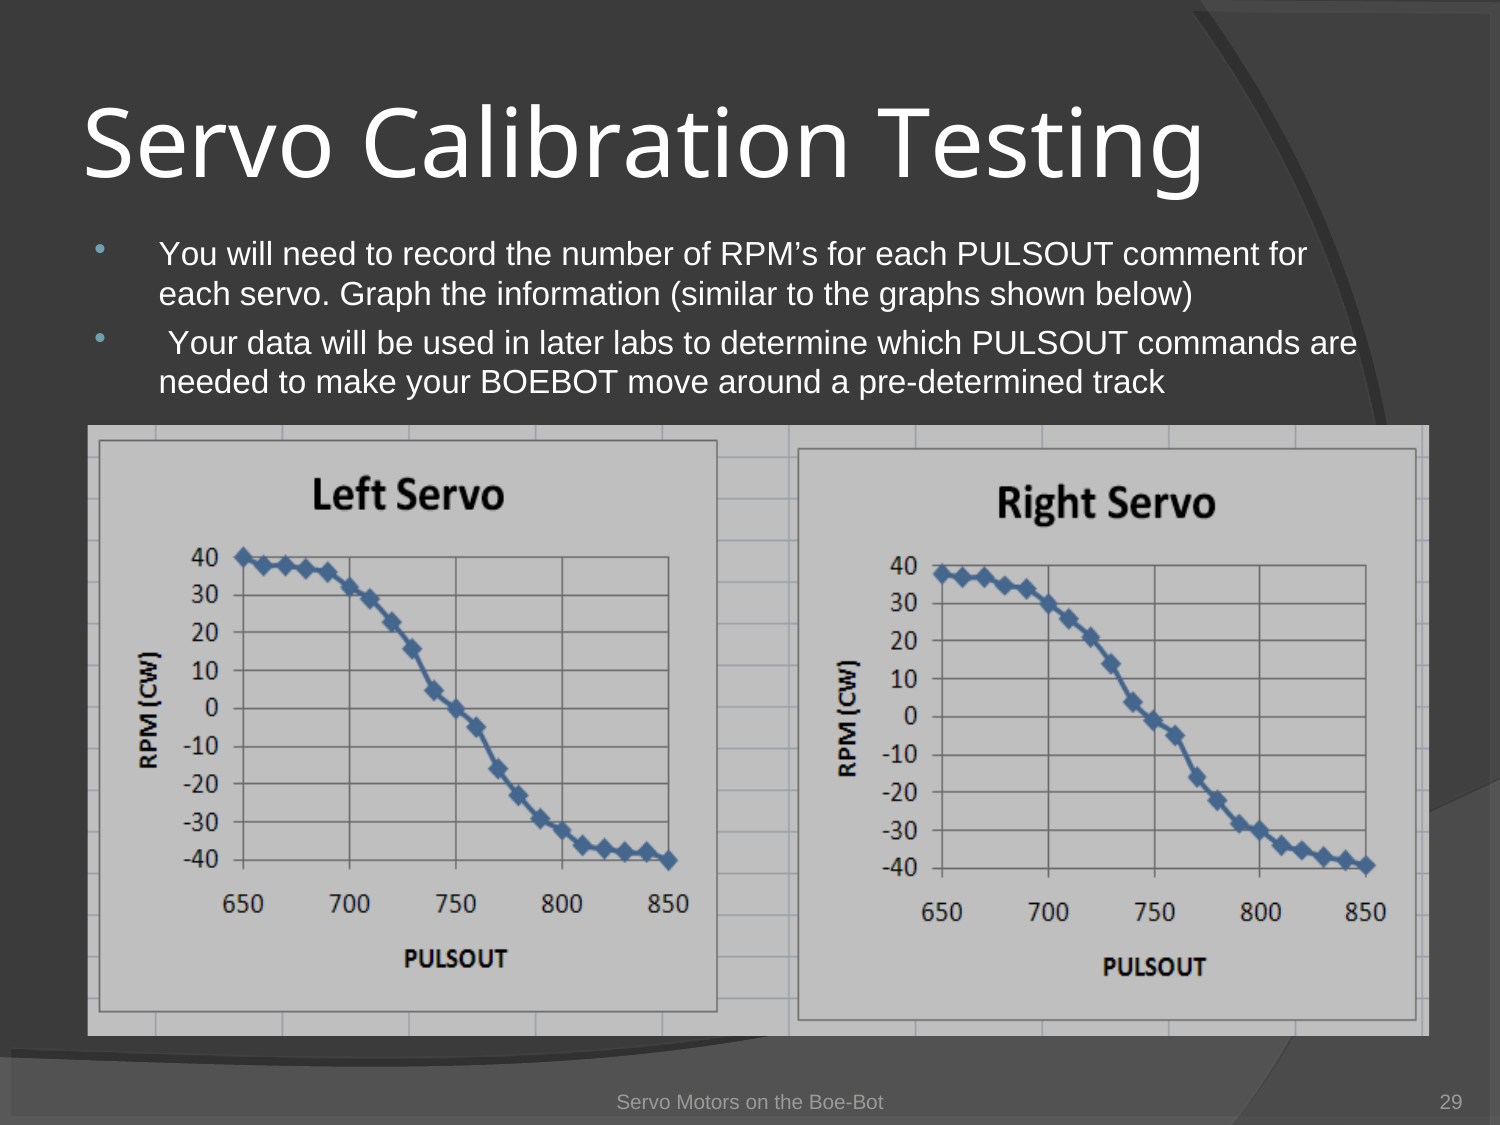

# Servo Calibration Testing
You will need to record the number of RPM’s for each PULSOUT comment for each servo. Graph the information (similar to the graphs shown below)
 Your data will be used in later labs to determine which PULSOUT commands are needed to make your BOEBOT move around a pre-determined track
Servo Motors on the Boe-Bot